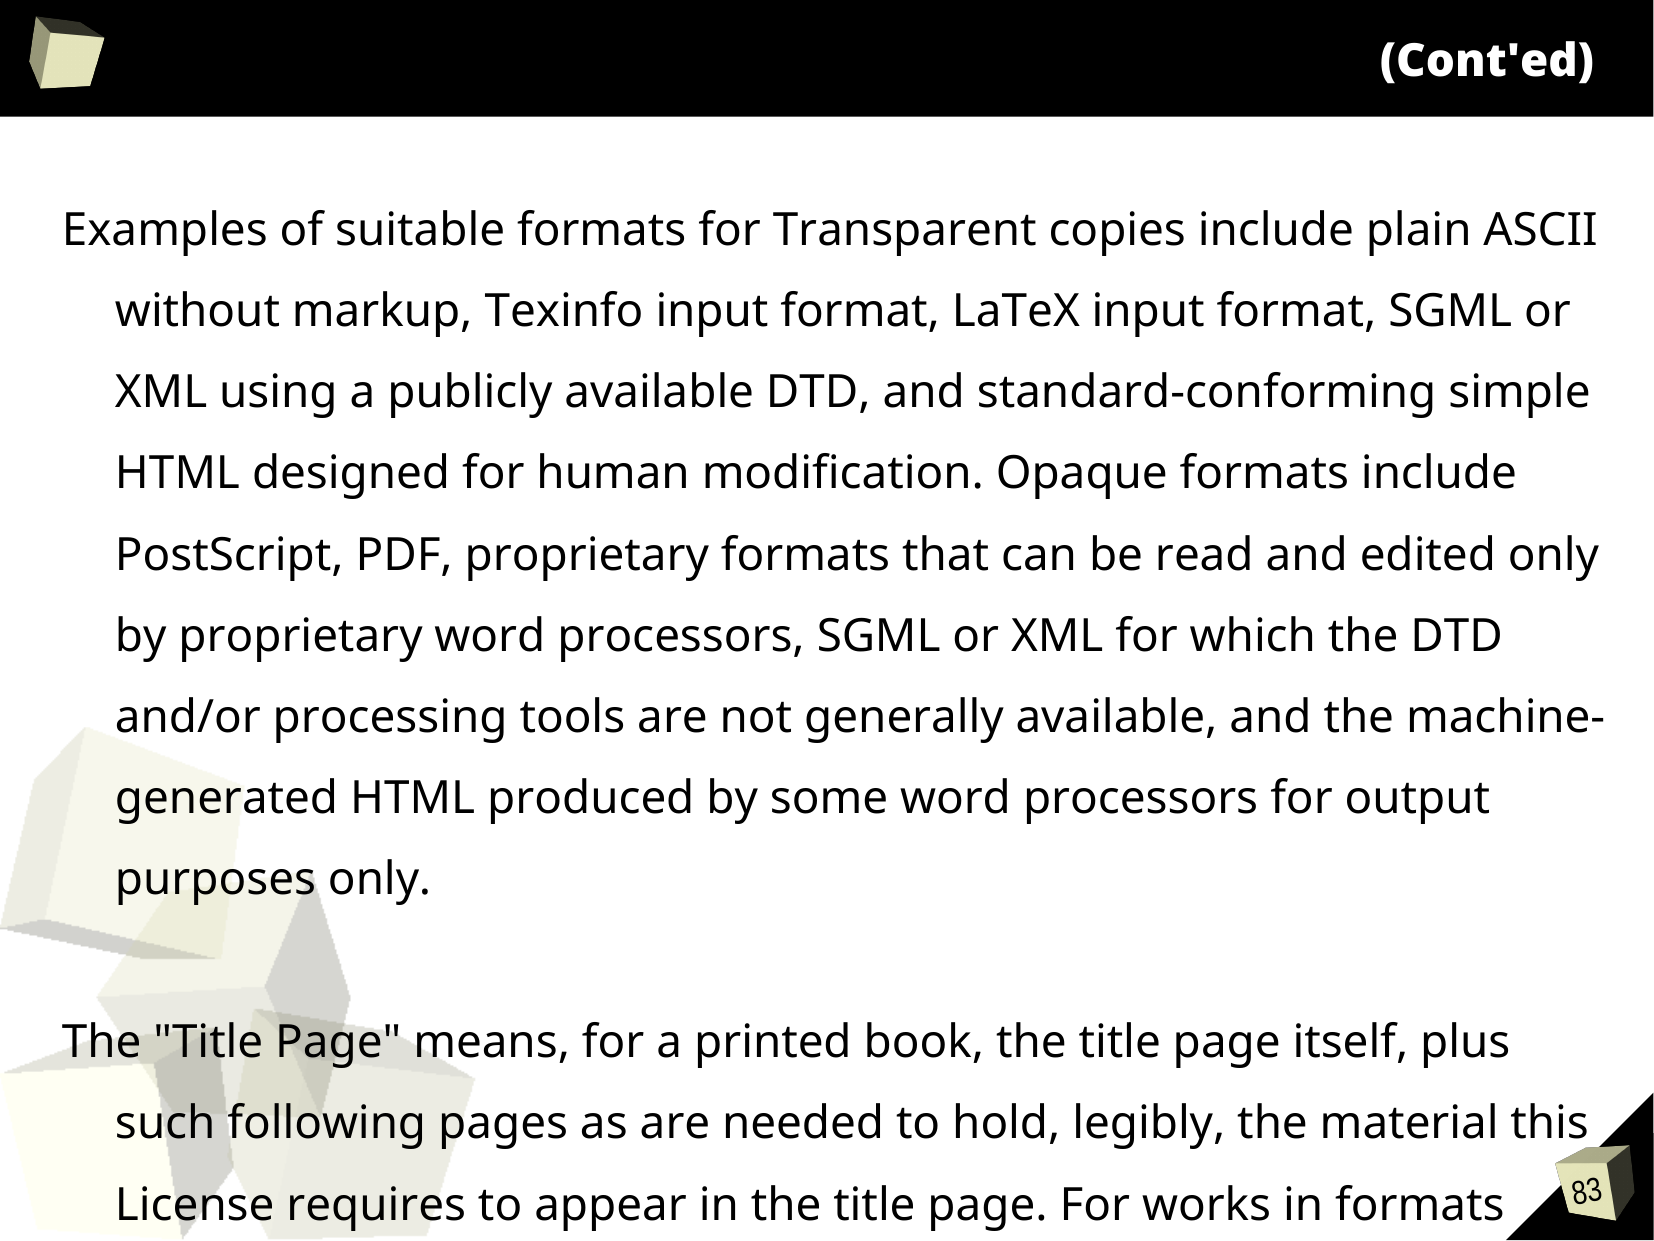

# (Cont'ed)
Examples of suitable formats for Transparent copies include plain ASCII without markup, Texinfo input format, LaTeX input format, SGML or XML using a publicly available DTD, and standard-conforming simple HTML designed for human modification. Opaque formats include PostScript, PDF, proprietary formats that can be read and edited only by proprietary word processors, SGML or XML for which the DTD and/or processing tools are not generally available, and the machine-generated HTML produced by some word processors for output purposes only.
The "Title Page" means, for a printed book, the title page itself, plus such following pages as are needed to hold, legibly, the material this License requires to appear in the title page. For works in formats which do not have any title page as such, "Title Page" means the text near the most prominent appearance of the work's title, preceding the beginning of the body of the text.